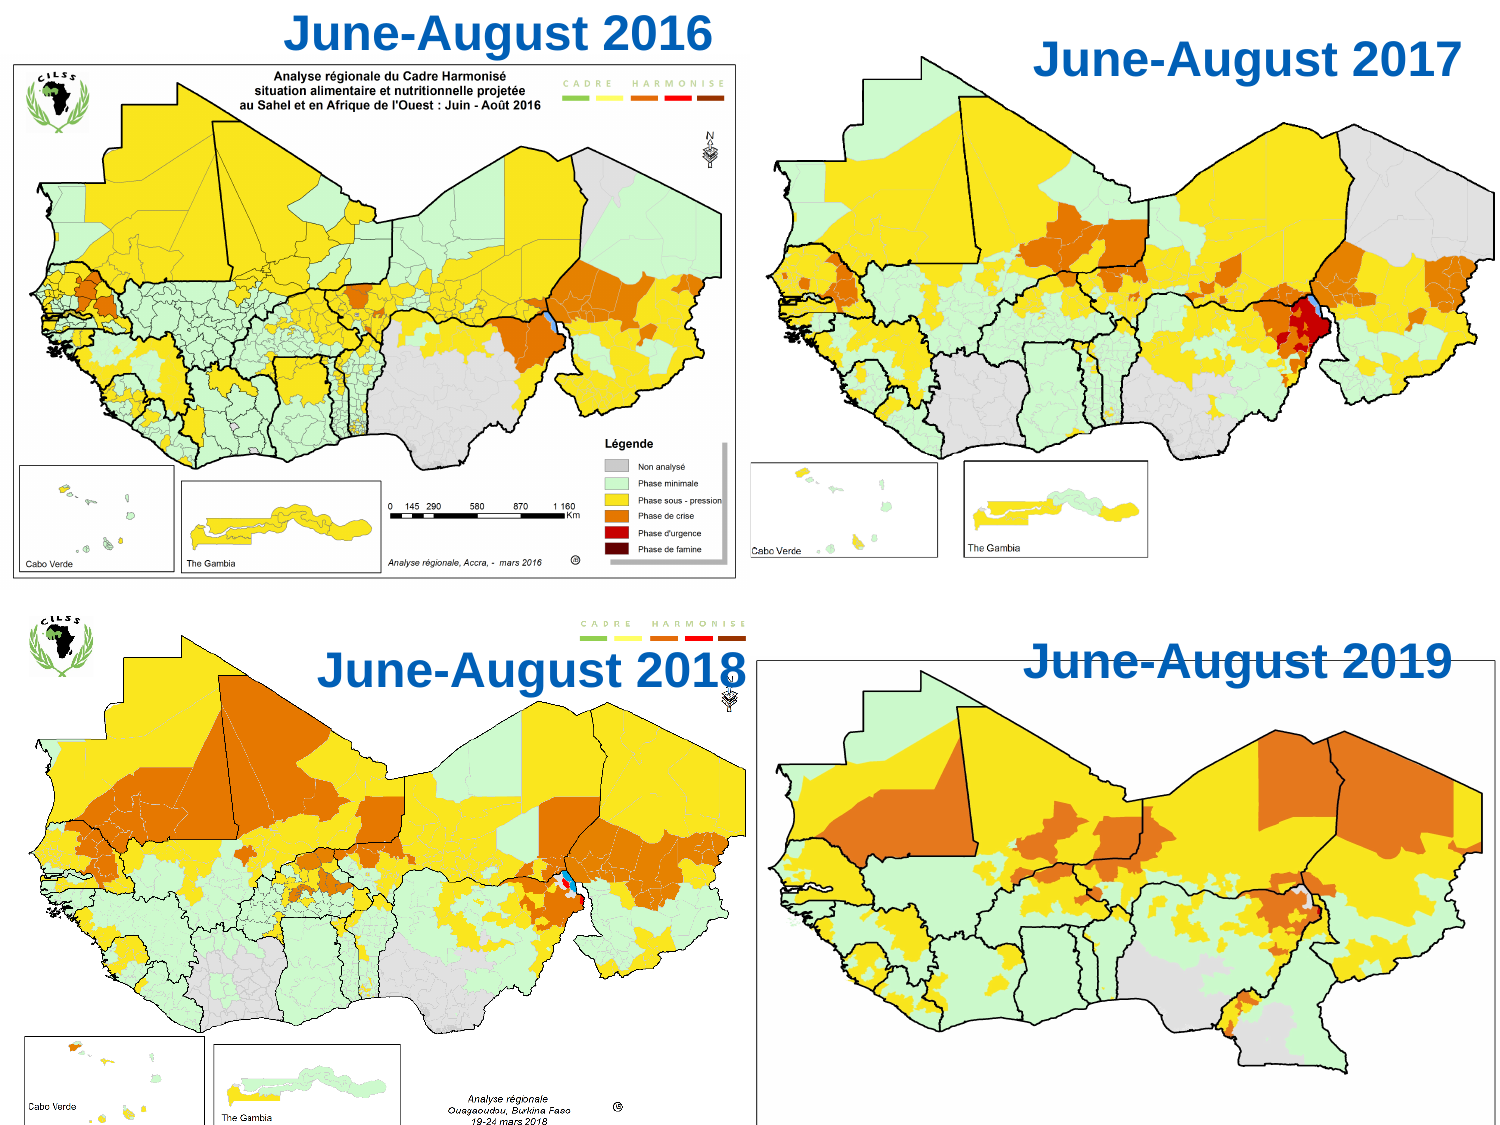

June-August 2016
June-August 2017
June-August 2019
June-August 2018